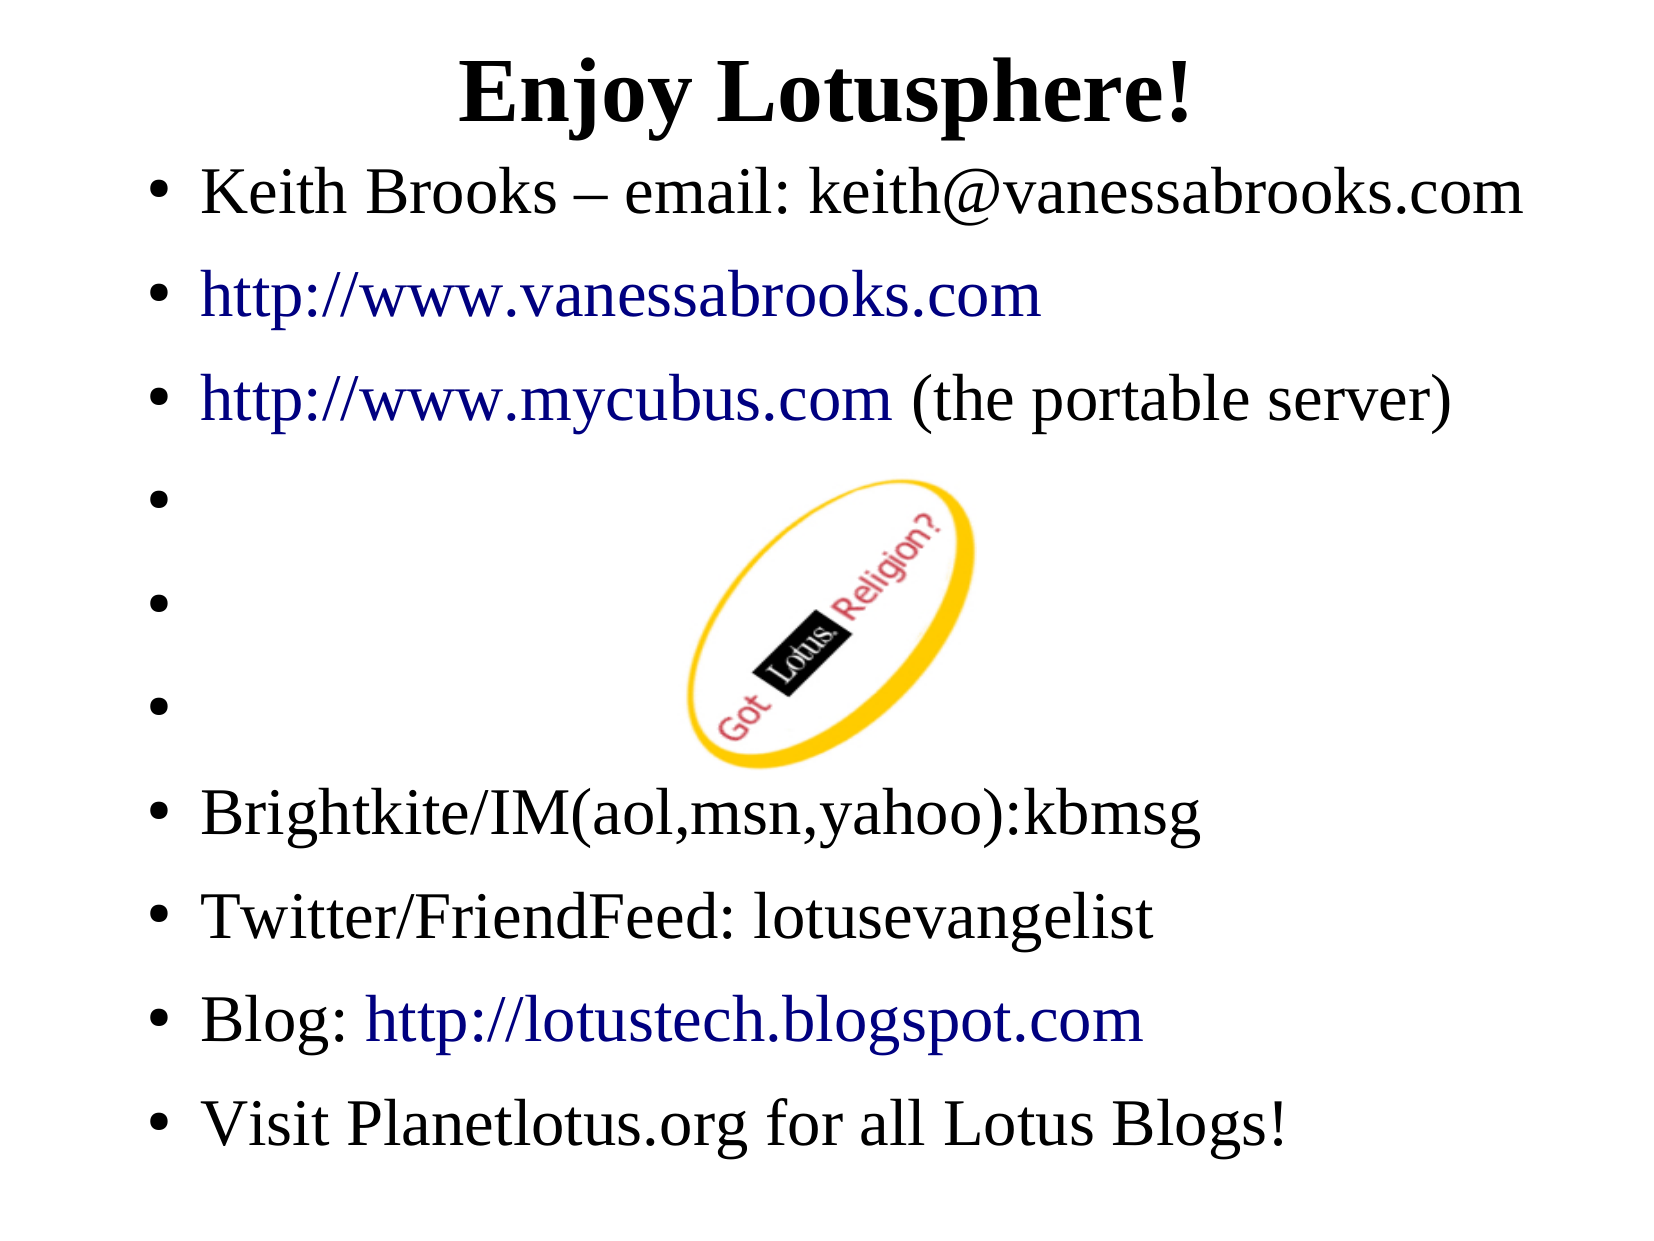

# Enjoy Lotusphere!
Keith Brooks – email: keith@vanessabrooks.com
http://www.vanessabrooks.com
http://www.mycubus.com (the portable server)
Brightkite/IM(aol,msn,yahoo):kbmsg
Twitter/FriendFeed: lotusevangelist
Blog: http://lotustech.blogspot.com
Visit Planetlotus.org for all Lotus Blogs!